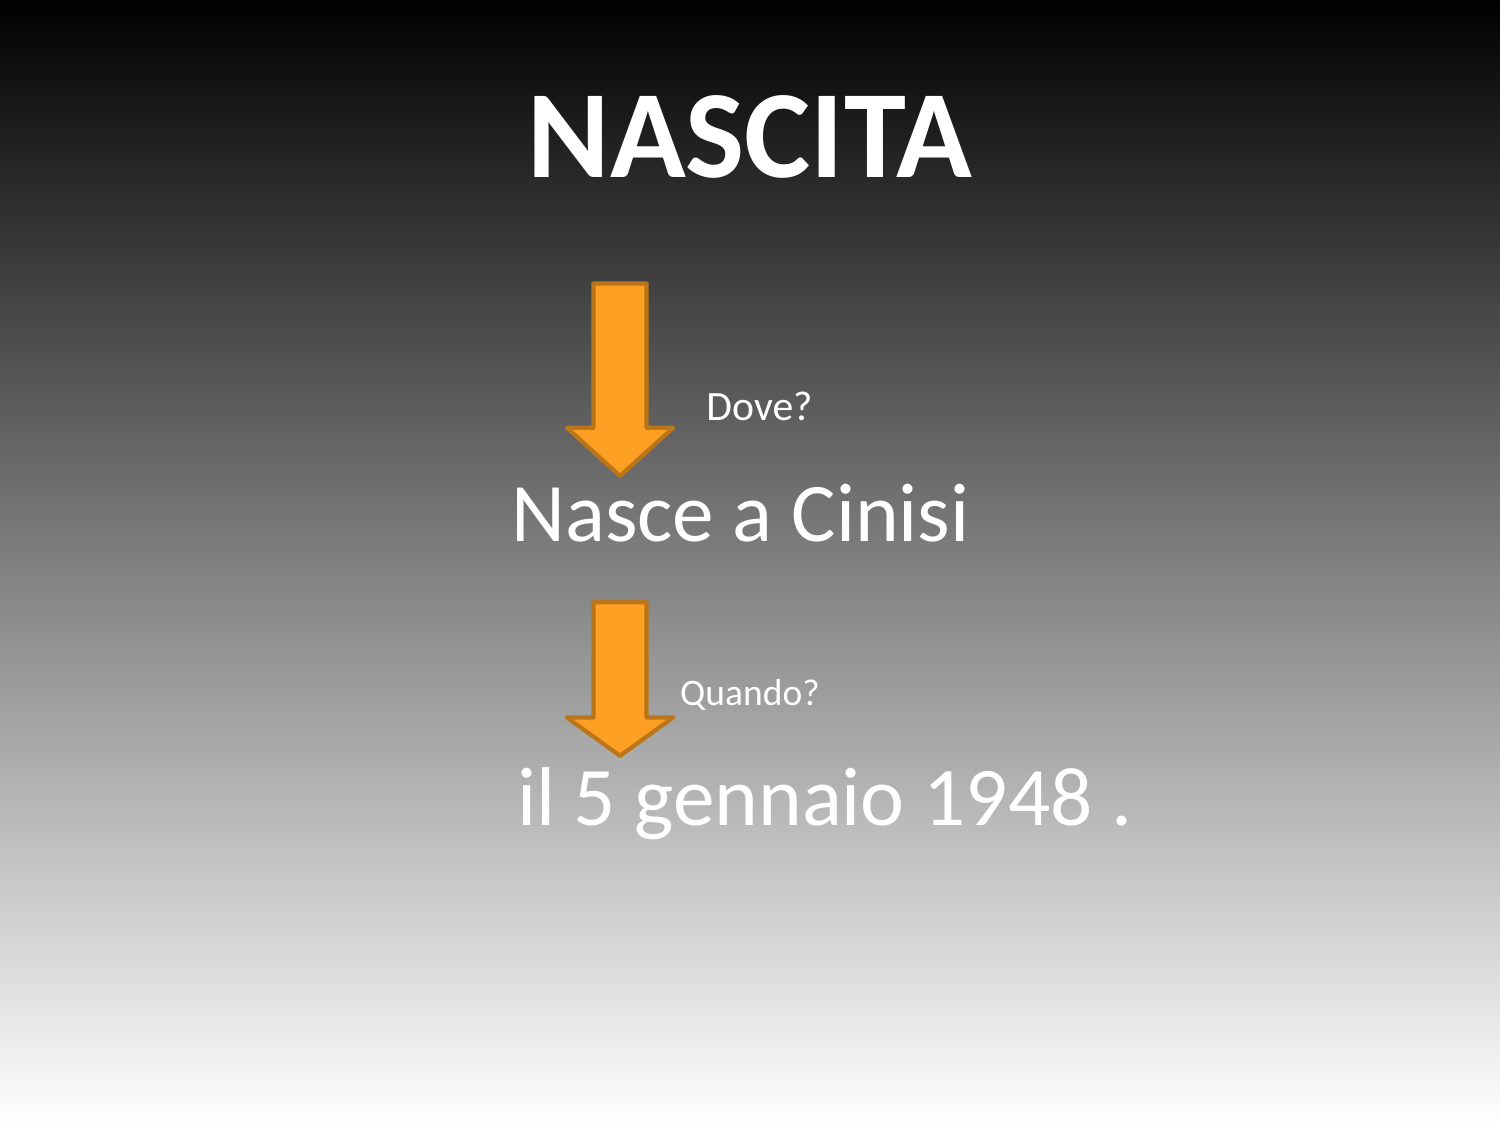

# NASCITA
 Dove?
Nasce a Cinisi
Quando?
 il 5 gennaio 1948 .